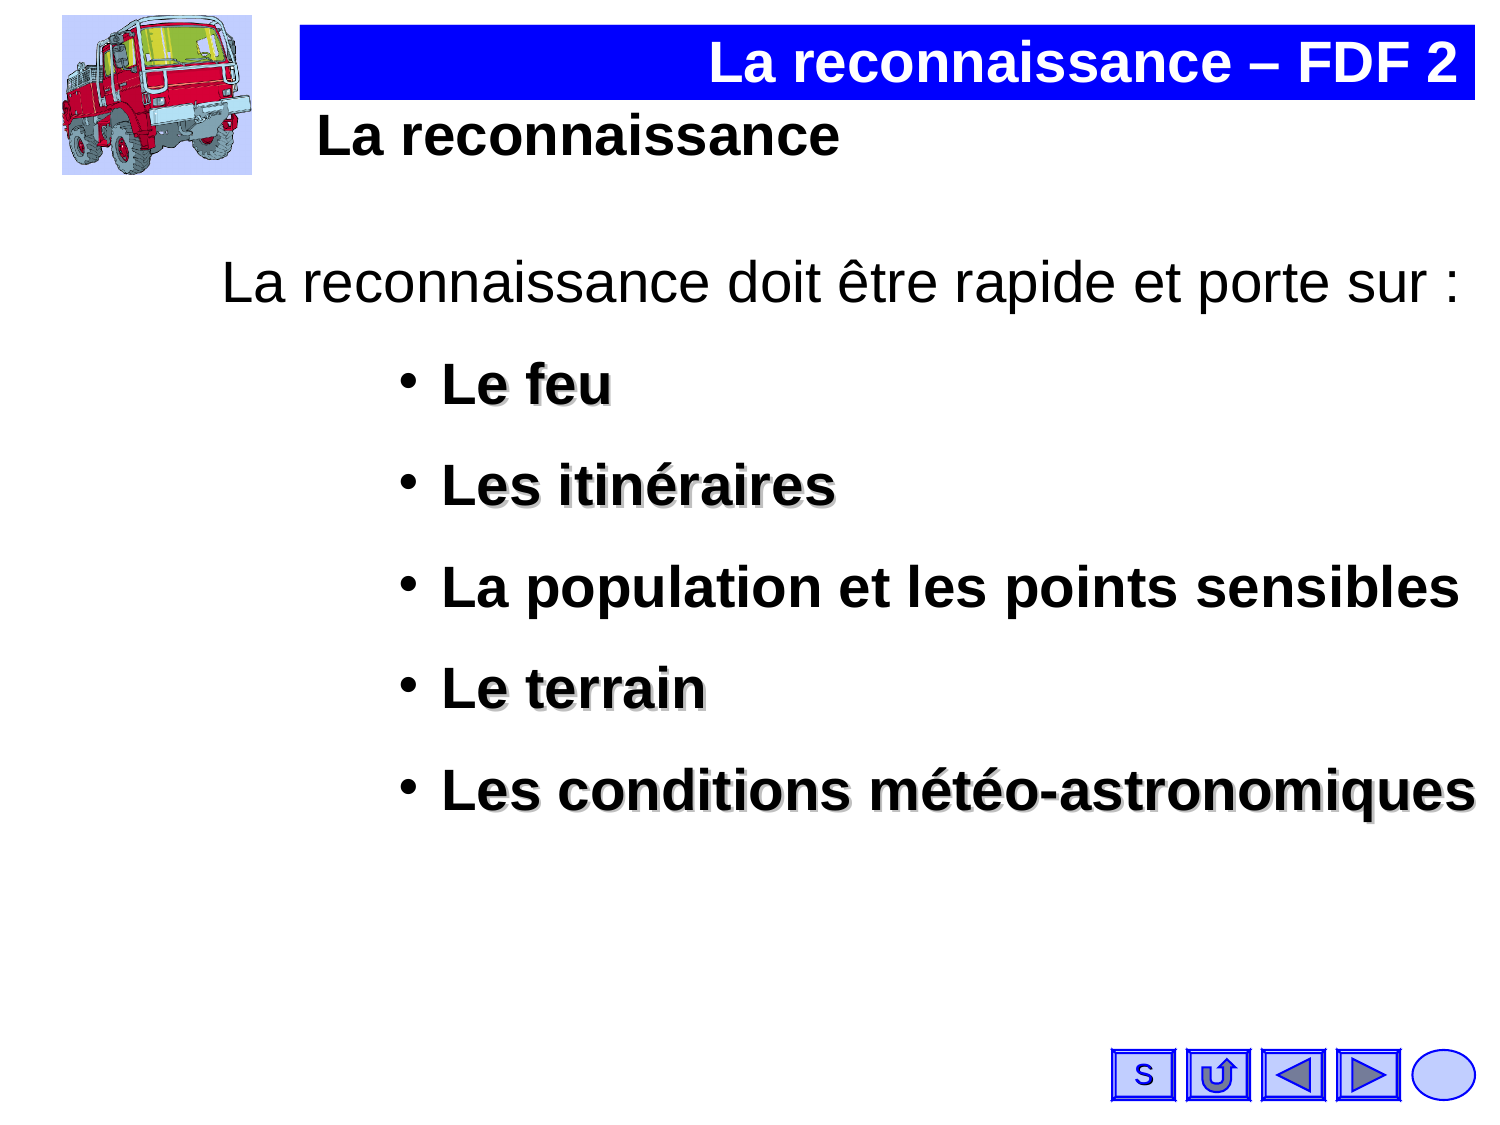

La reconnaissance – FDF 2
La reconnaissance
La reconnaissance doit être rapide et porte sur :
 Le feu
 Les itinéraires
 La population et les points sensibles
 Le terrain
 Les conditions météo-astronomiques